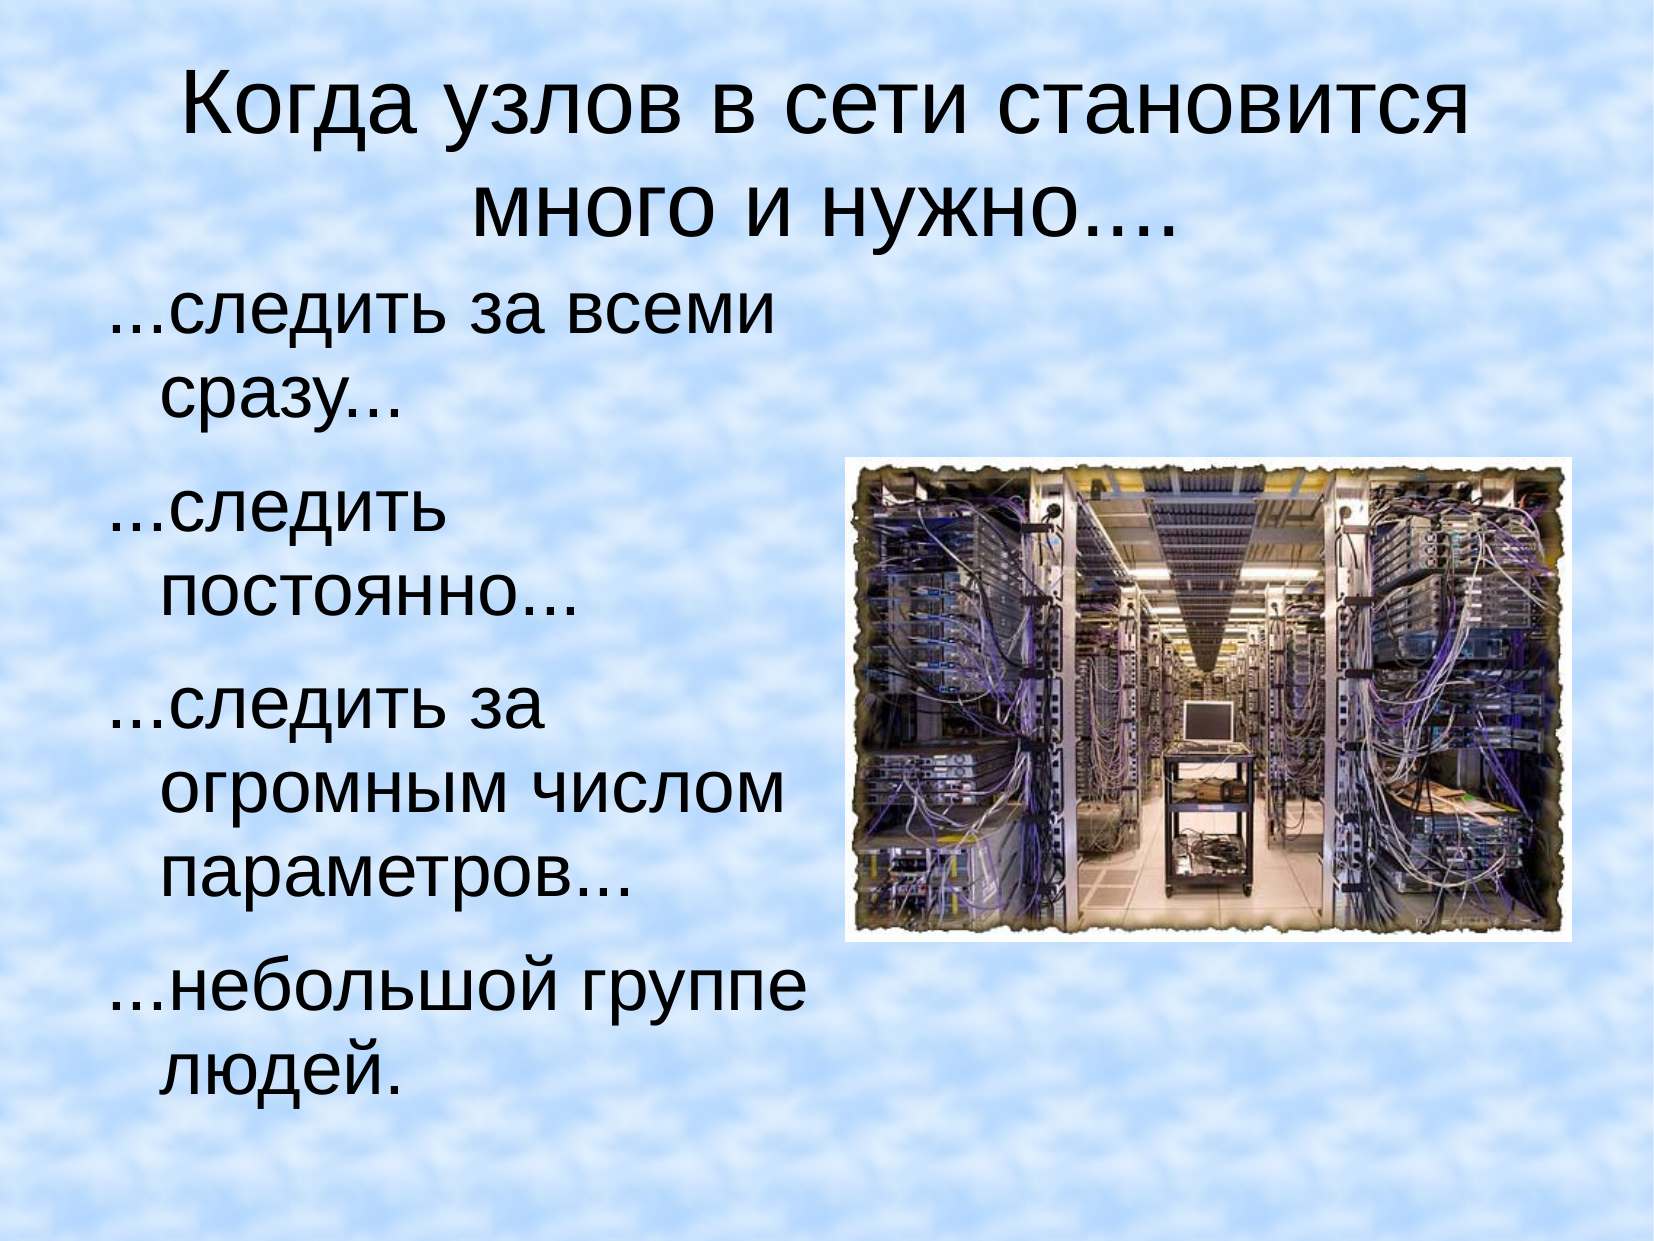

# Когда узлов в сети становится много и нужно....
...следить за всеми сразу...
...следить постоянно...
...следить за огромным числом параметров...
...небольшой группе людей.